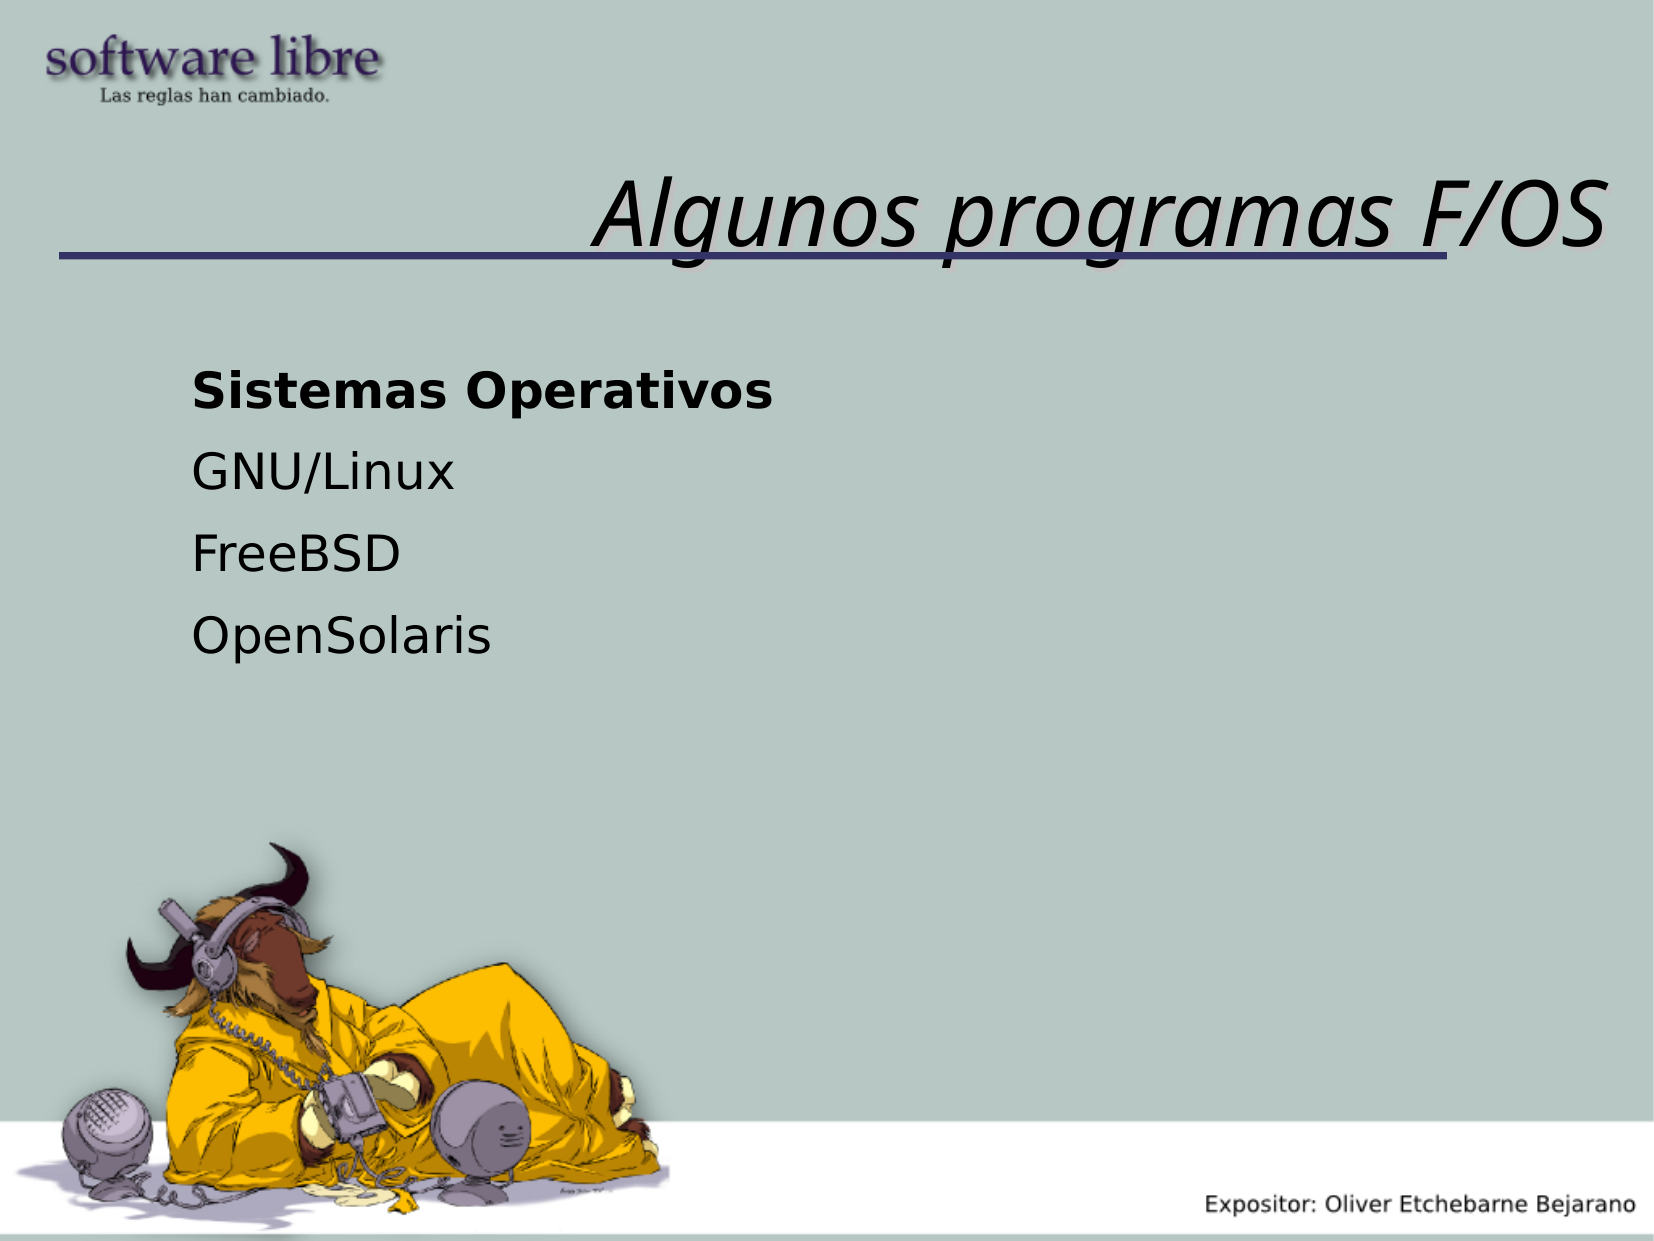

Algunos programas F/OS
Sistemas Operativos
GNU/Linux
FreeBSD
OpenSolaris